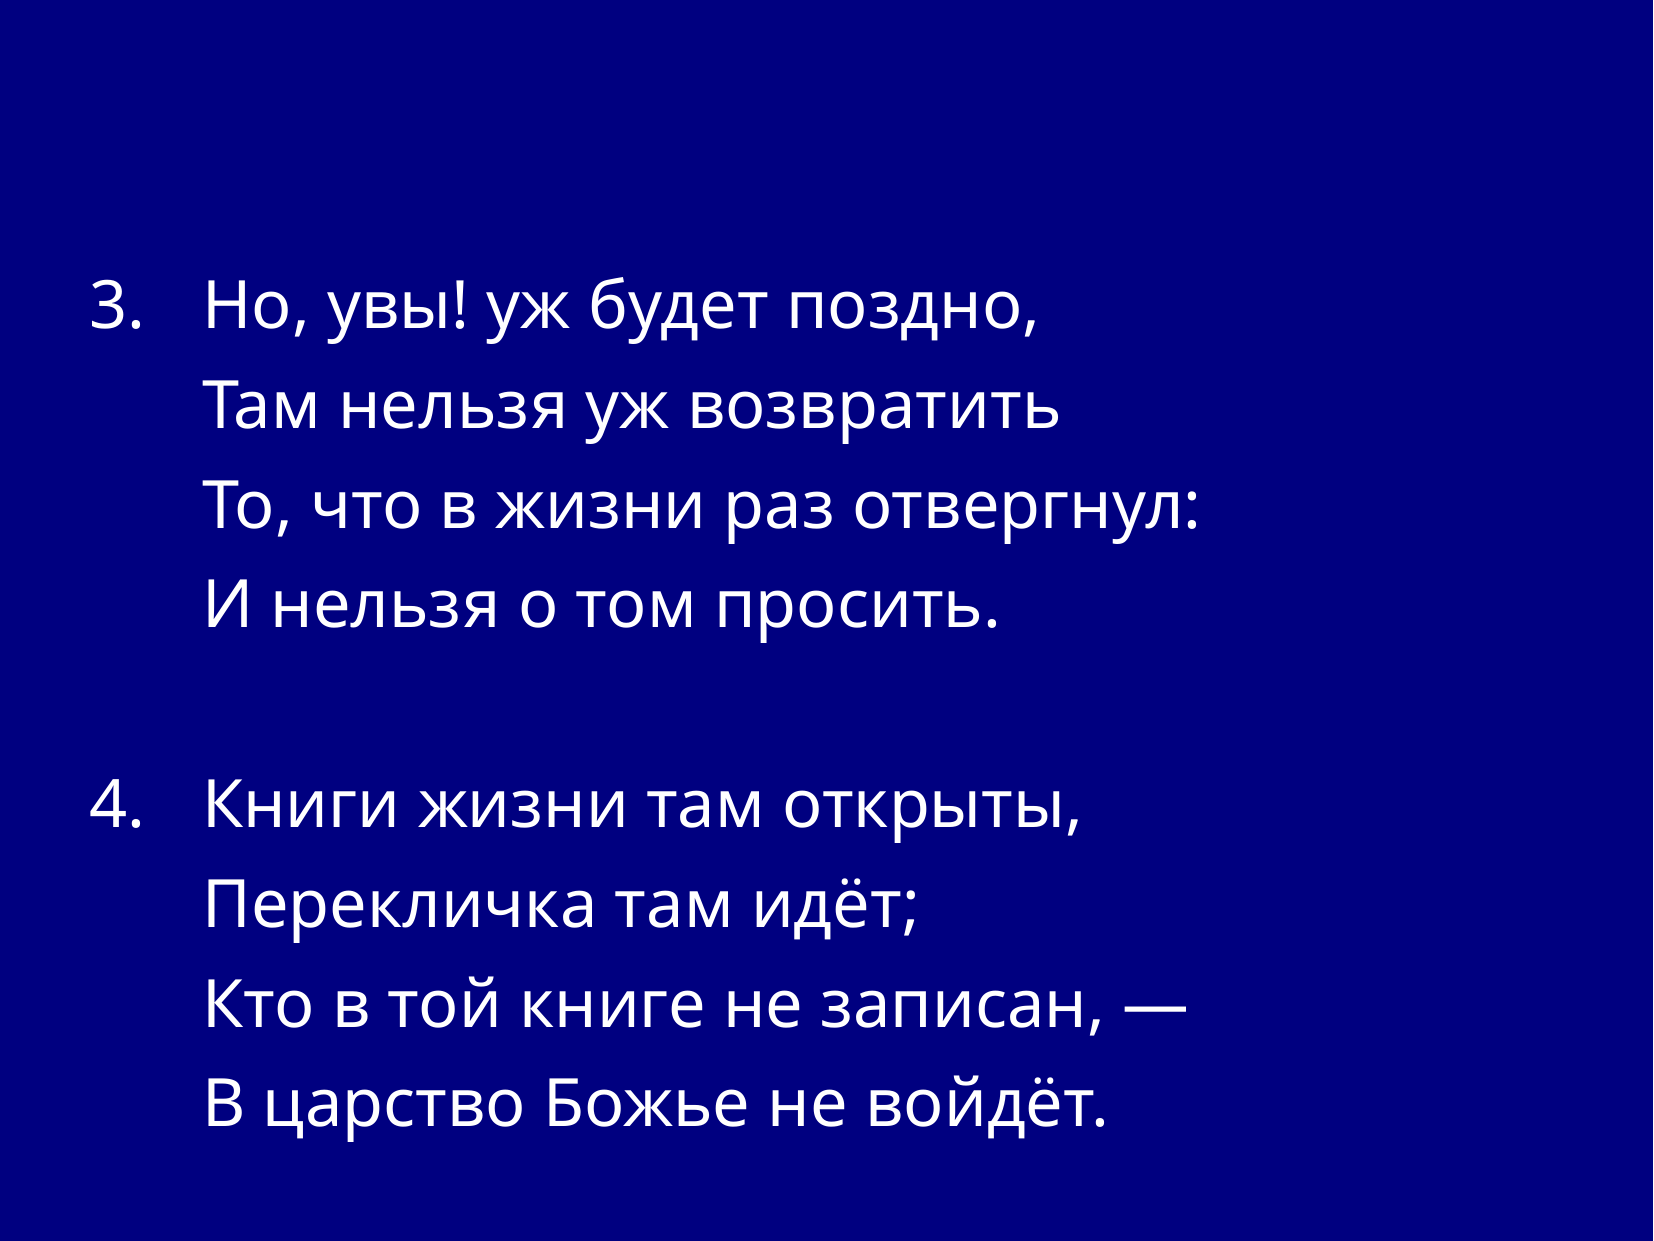

3.	Но, увы! уж будет поздно,
	Там нельзя уж возвратить
	То, что в жизни раз отвергнул:
	И нельзя о том просить.
4.	Книги жизни там открыты,
	Перекличка там идёт;
	Кто в той книге не записан, —
	В царство Божье не войдёт.